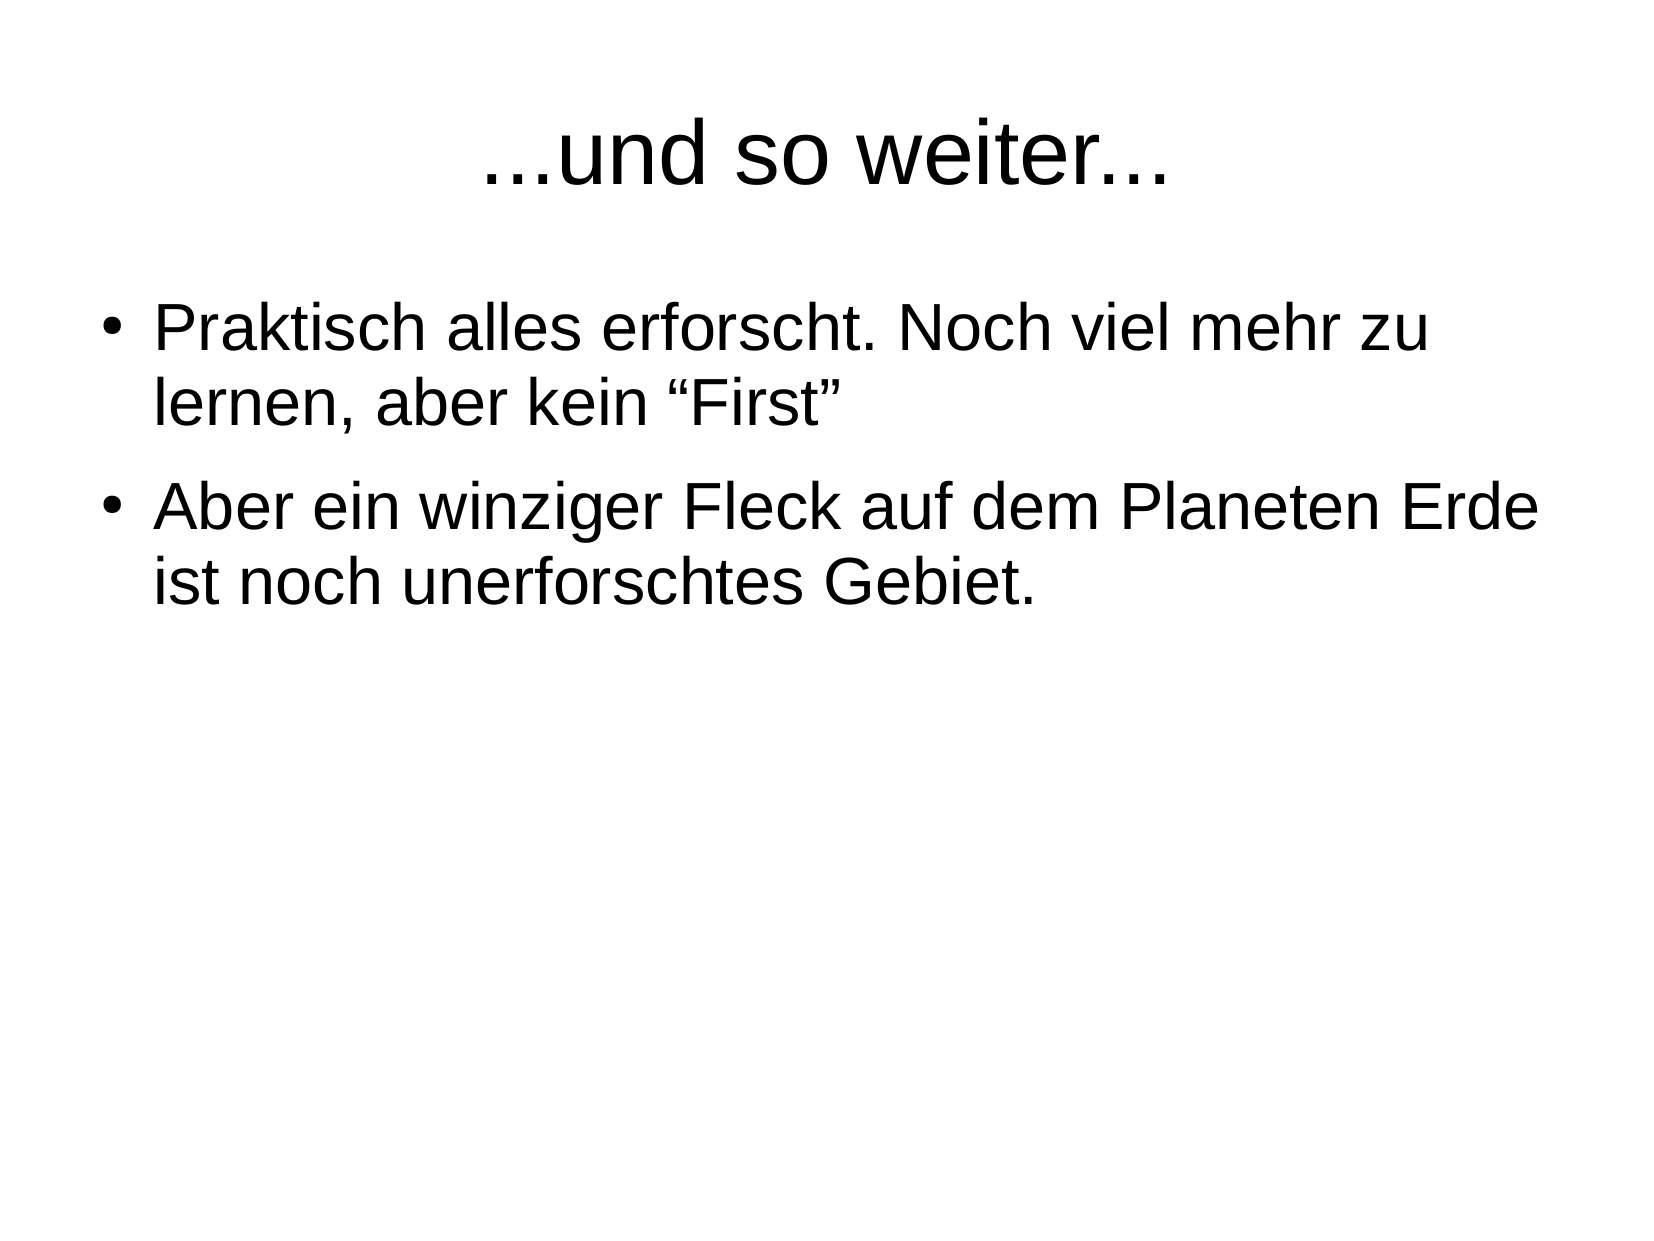

# ...und so weiter...
Praktisch alles erforscht. Noch viel mehr zu lernen, aber kein “First”
Aber ein winziger Fleck auf dem Planeten Erde ist noch unerforschtes Gebiet.